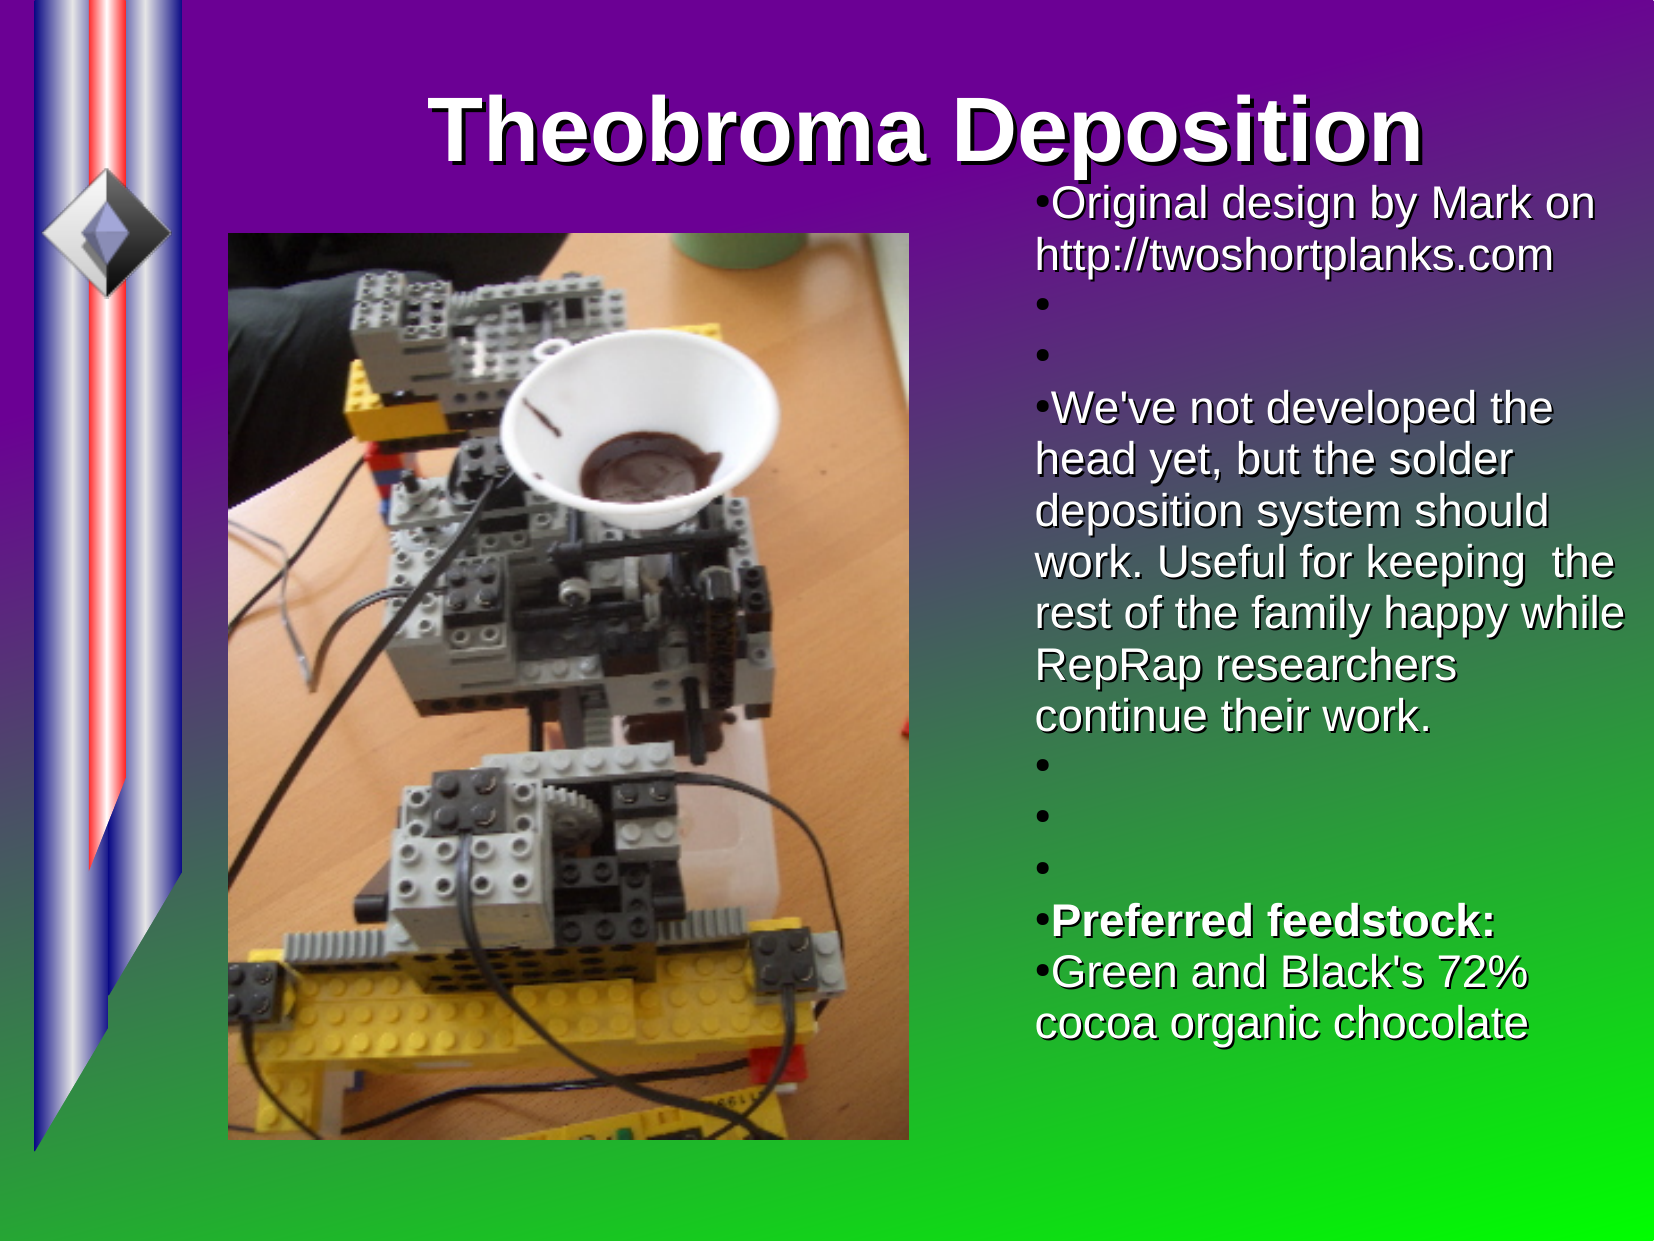

# Theobroma Deposition
Original design by Mark on http://twoshortplanks.com
We've not developed the head yet, but the solder deposition system should work. Useful for keeping the rest of the family happy while RepRap researchers continue their work.
Preferred feedstock:
Green and Black's 72% cocoa organic chocolate